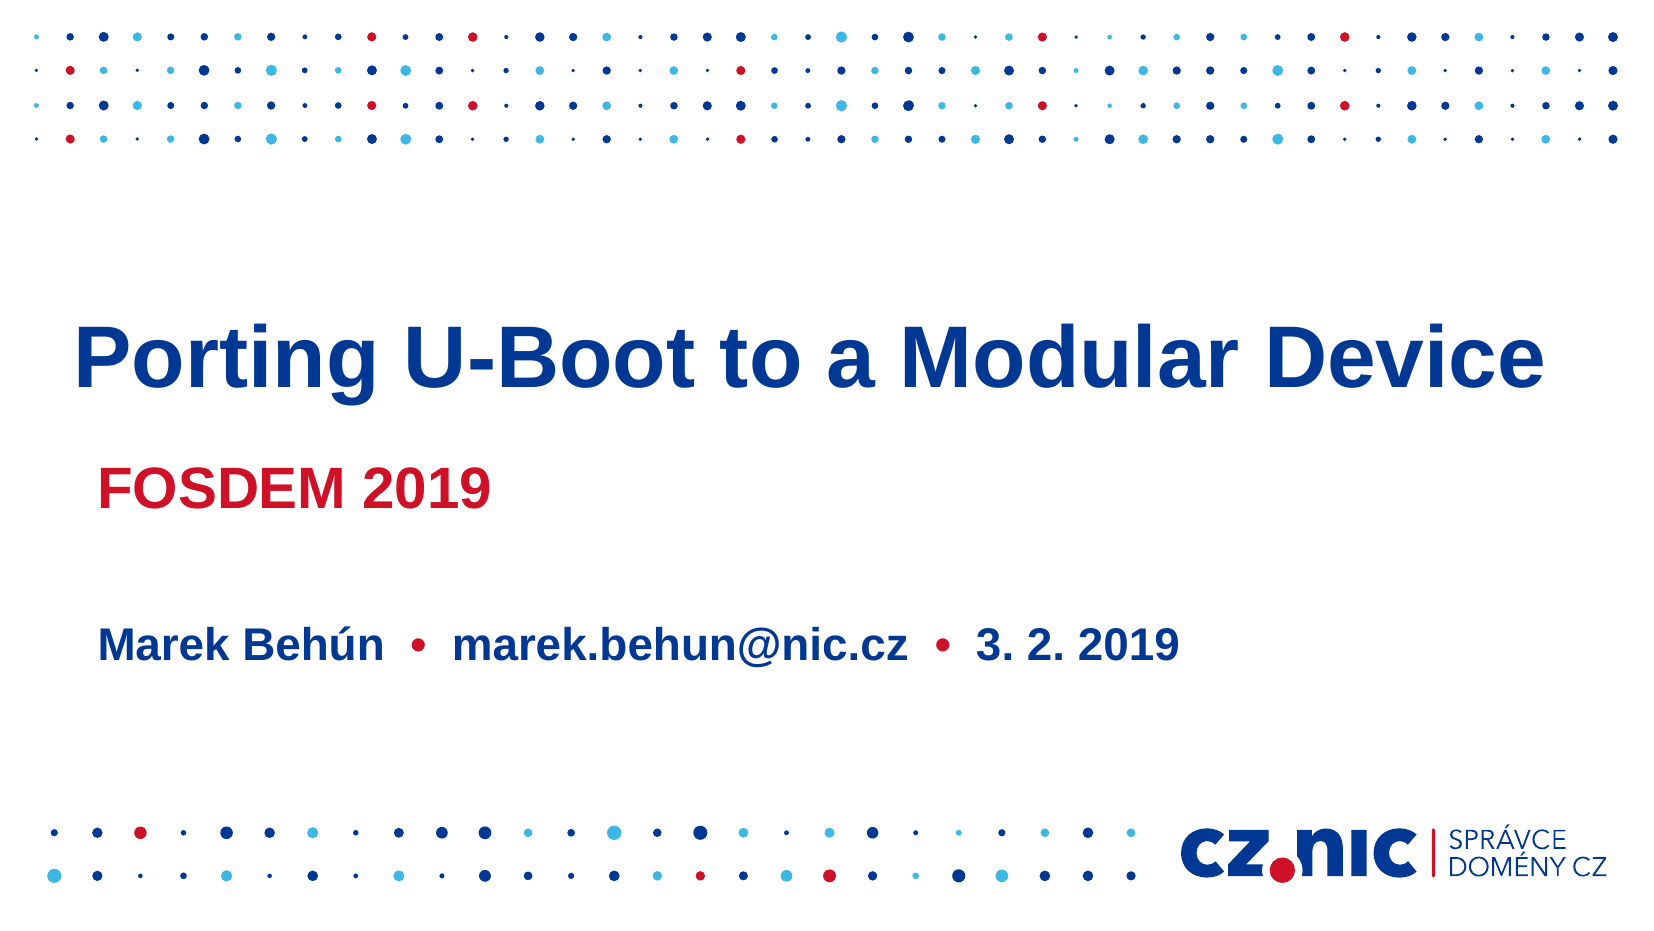

Porting U-Boot to a Modular Device
FOSDEM 2019
Marek Behún • marek.behun@nic.cz • 3. 2. 2019